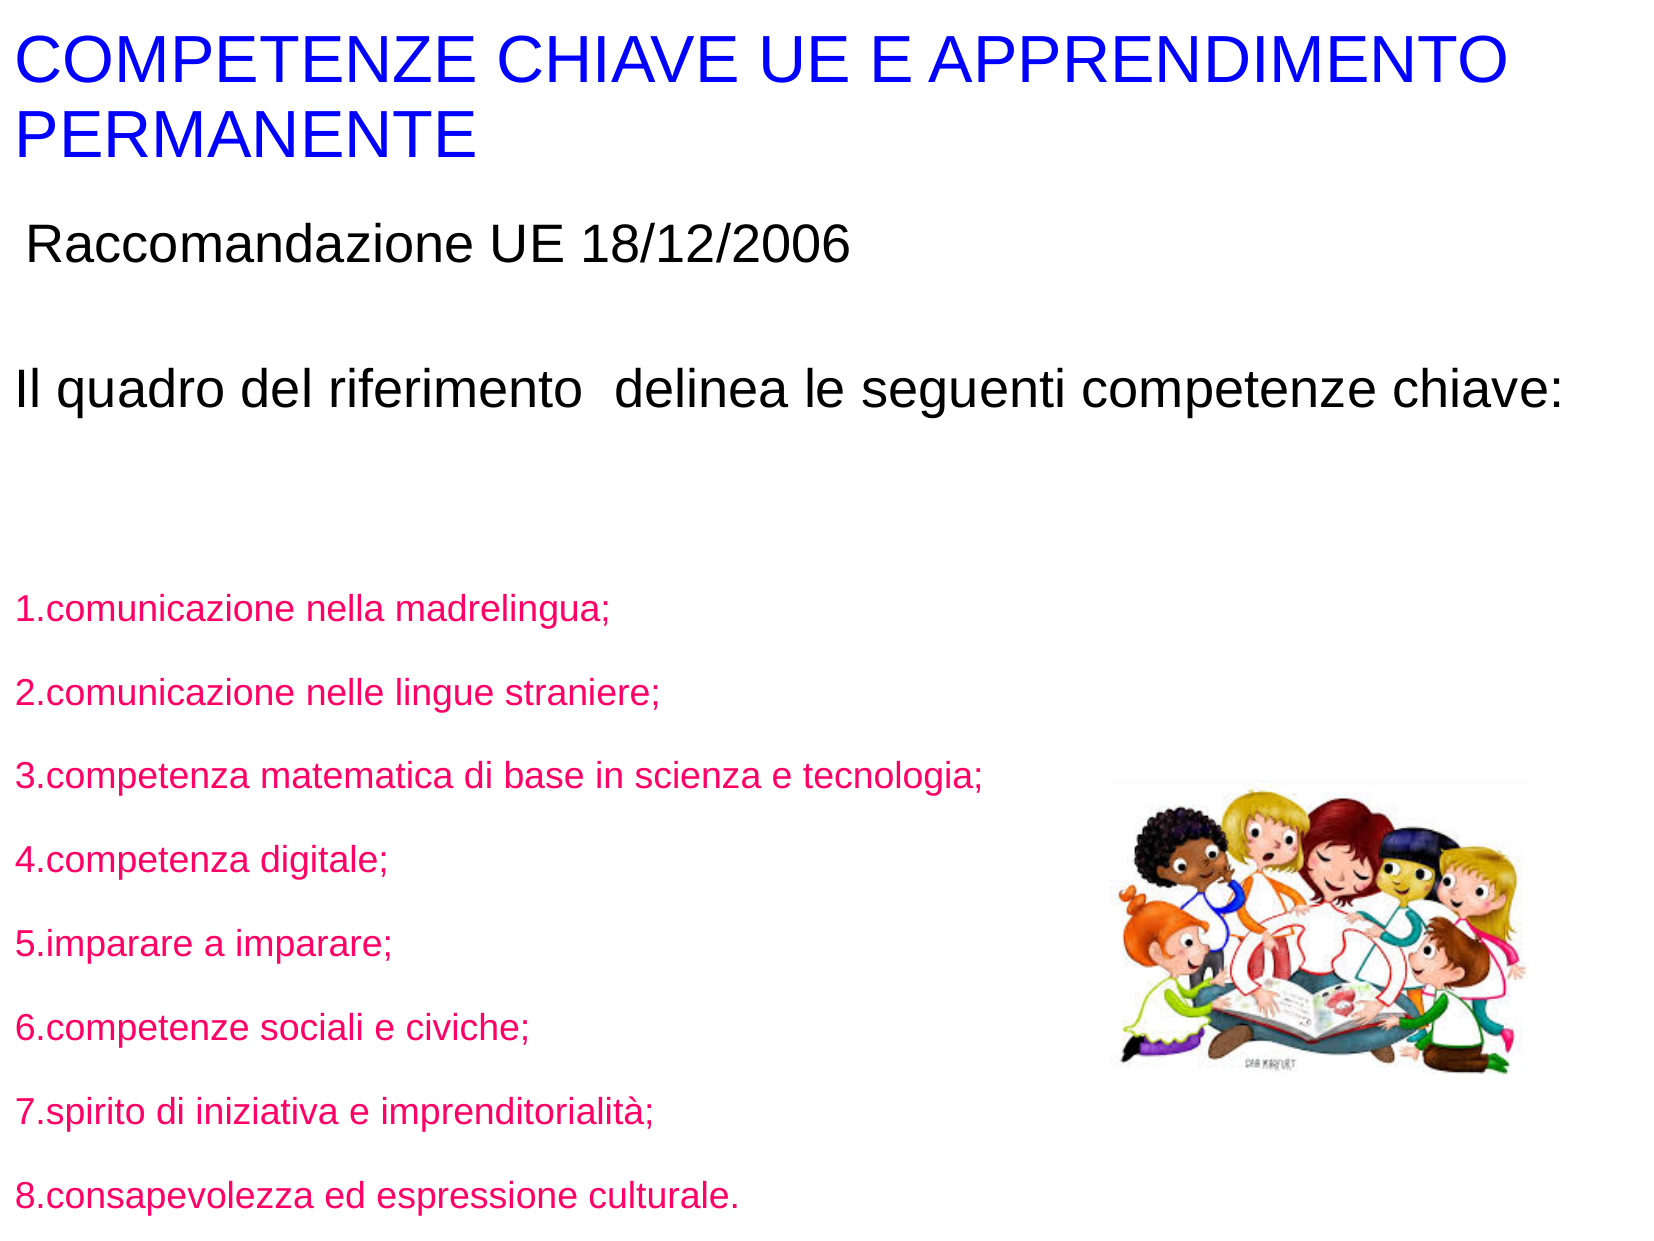

COMPETENZE CHIAVE UE E APPRENDIMENTO PERMANENTE
 Raccomandazione UE 18/12/2006
Il quadro del riferimento delinea le seguenti competenze chiave:
1.comunicazione nella madrelingua;
2.comunicazione nelle lingue straniere;
3.competenza matematica di base in scienza e tecnologia;
4.competenza digitale;
5.imparare a imparare;
6.competenze sociali e civiche;
7.spirito di iniziativa e imprenditorialità;
8.consapevolezza ed espressione culturale.